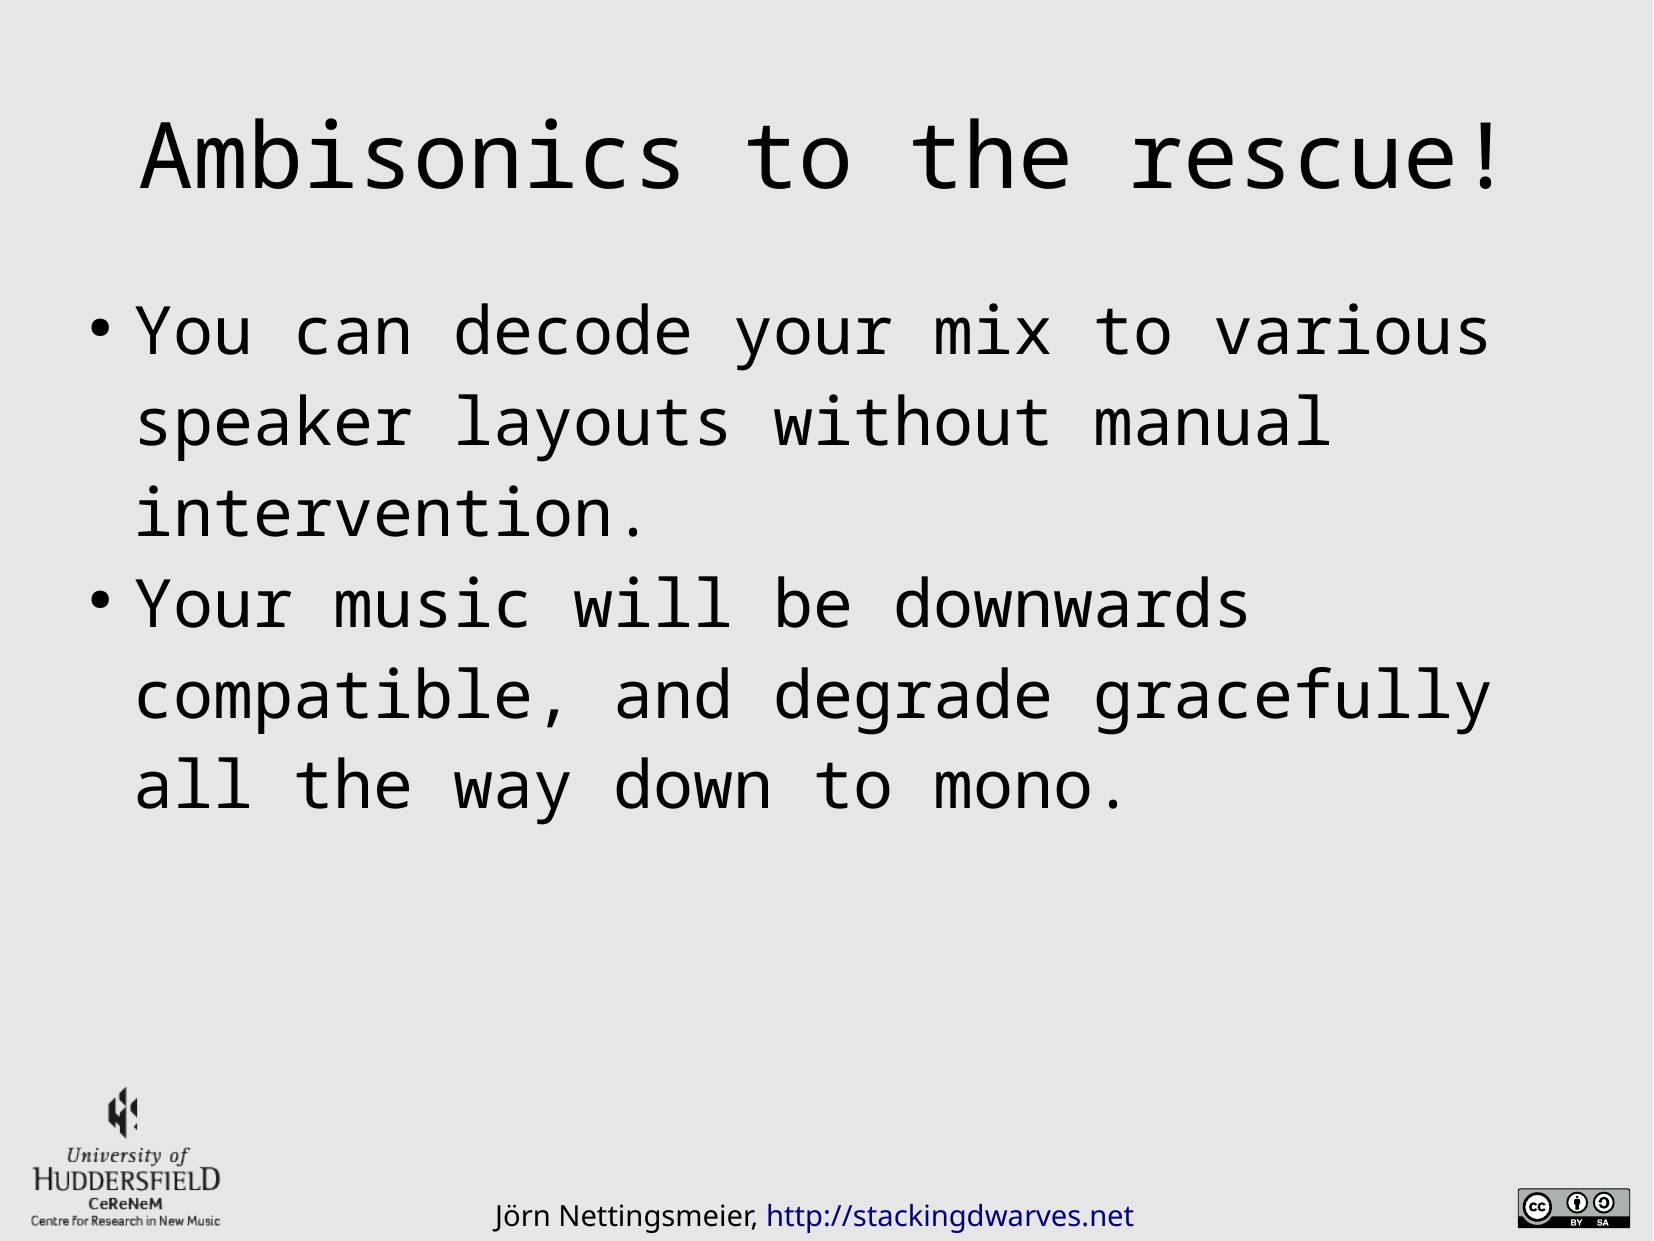

# Ambisonics to the rescue!
You can decode your mix to various speaker layouts without manual intervention.
Your music will be downwards compatible, and degrade gracefully all the way down to mono.